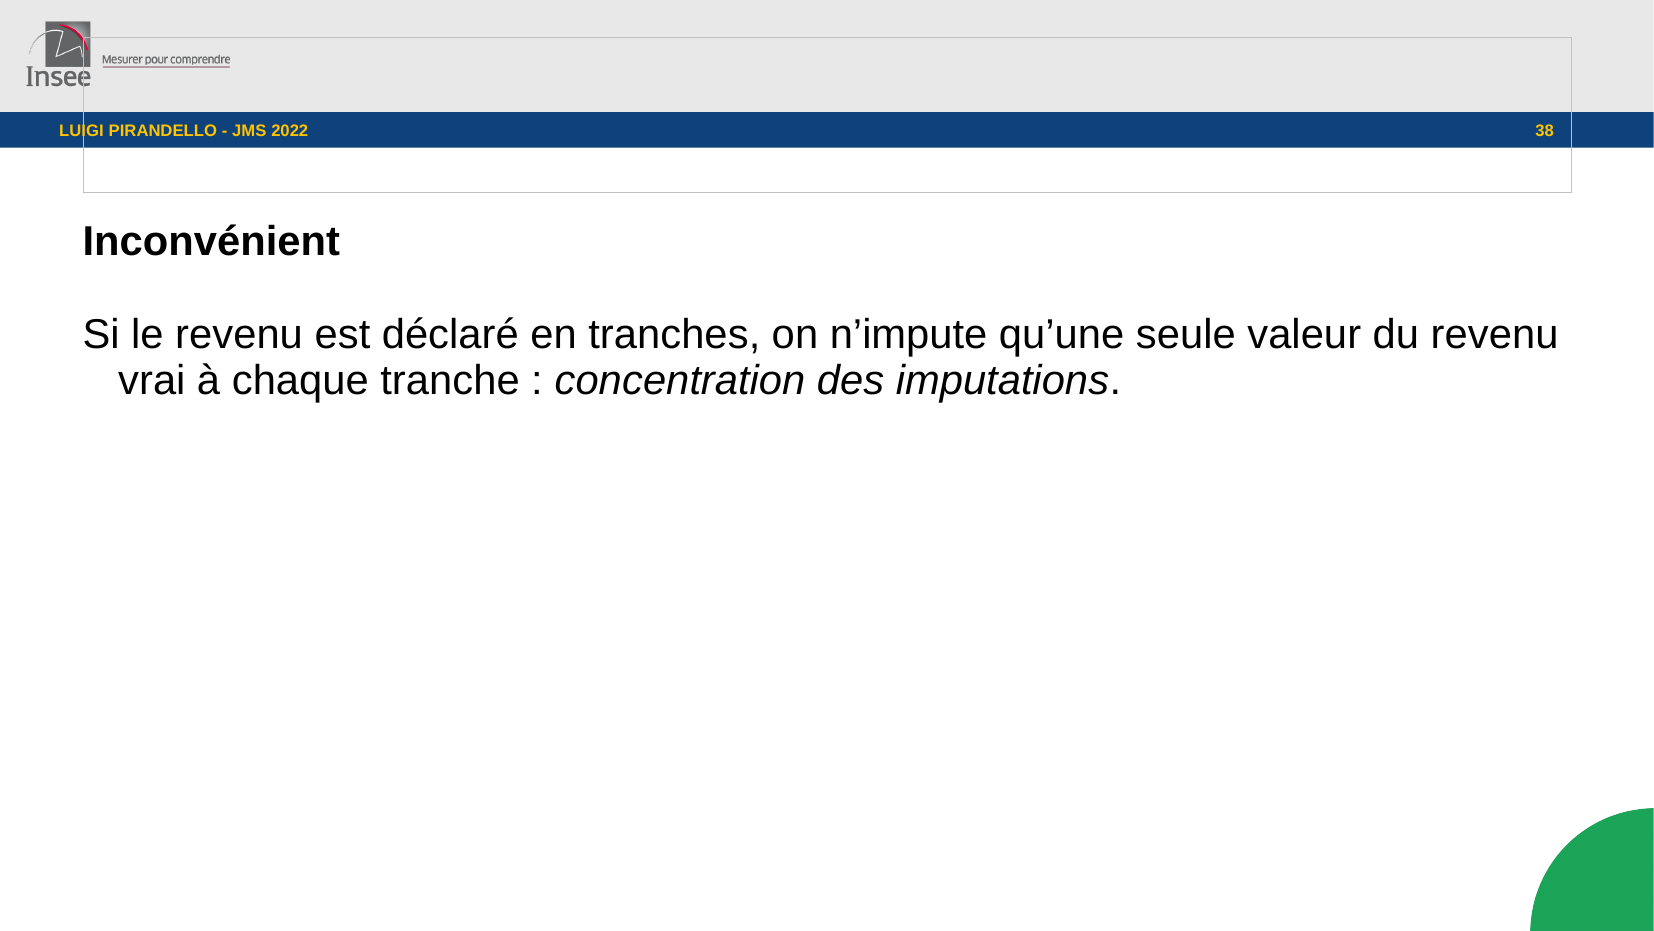

LUIGI PIRANDELLO - JMS 2022
38
Inconvénient
Si le revenu est déclaré en tranches, on n’impute qu’une seule valeur du revenu vrai à chaque tranche : concentration des imputations.